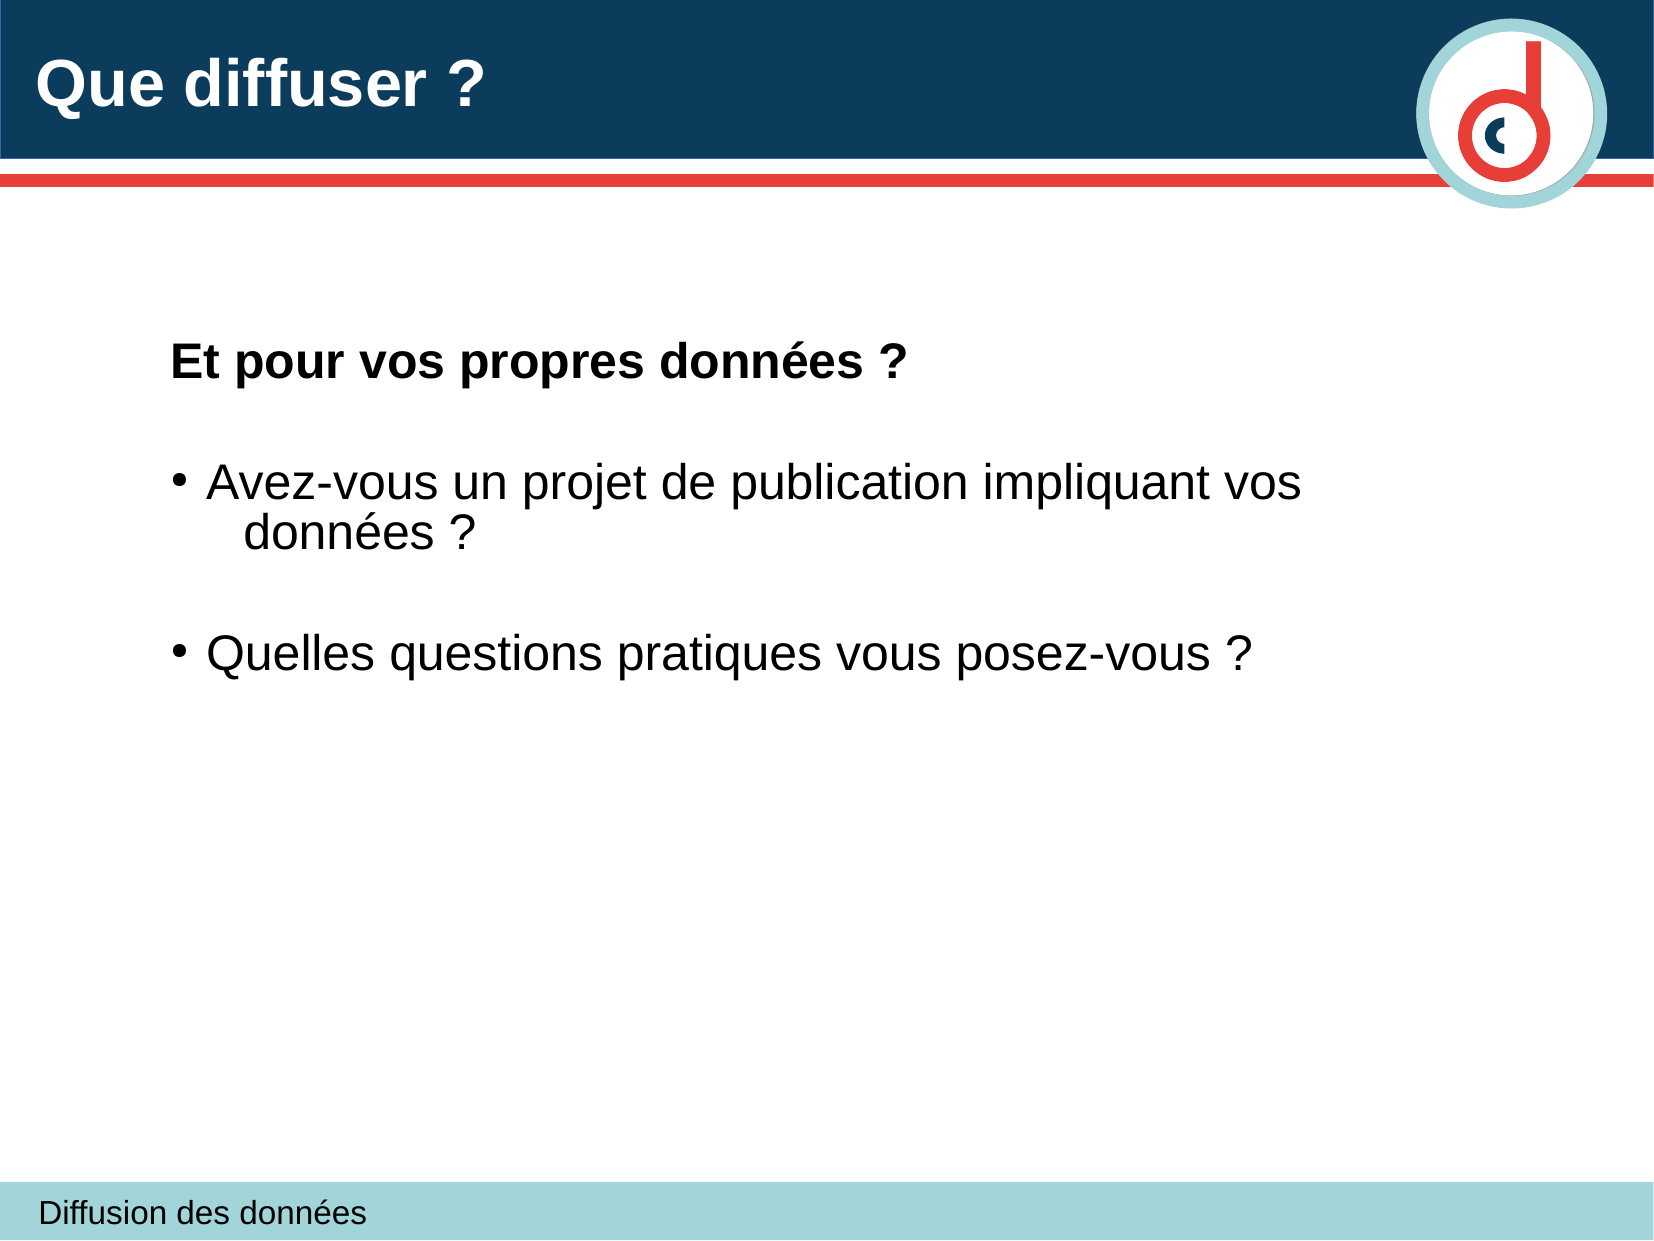

# Que diffuser ?
Et pour vos propres données ?
Avez-vous un projet de publication impliquant vos données ?
Quelles questions pratiques vous posez-vous ?
Diffusion des données